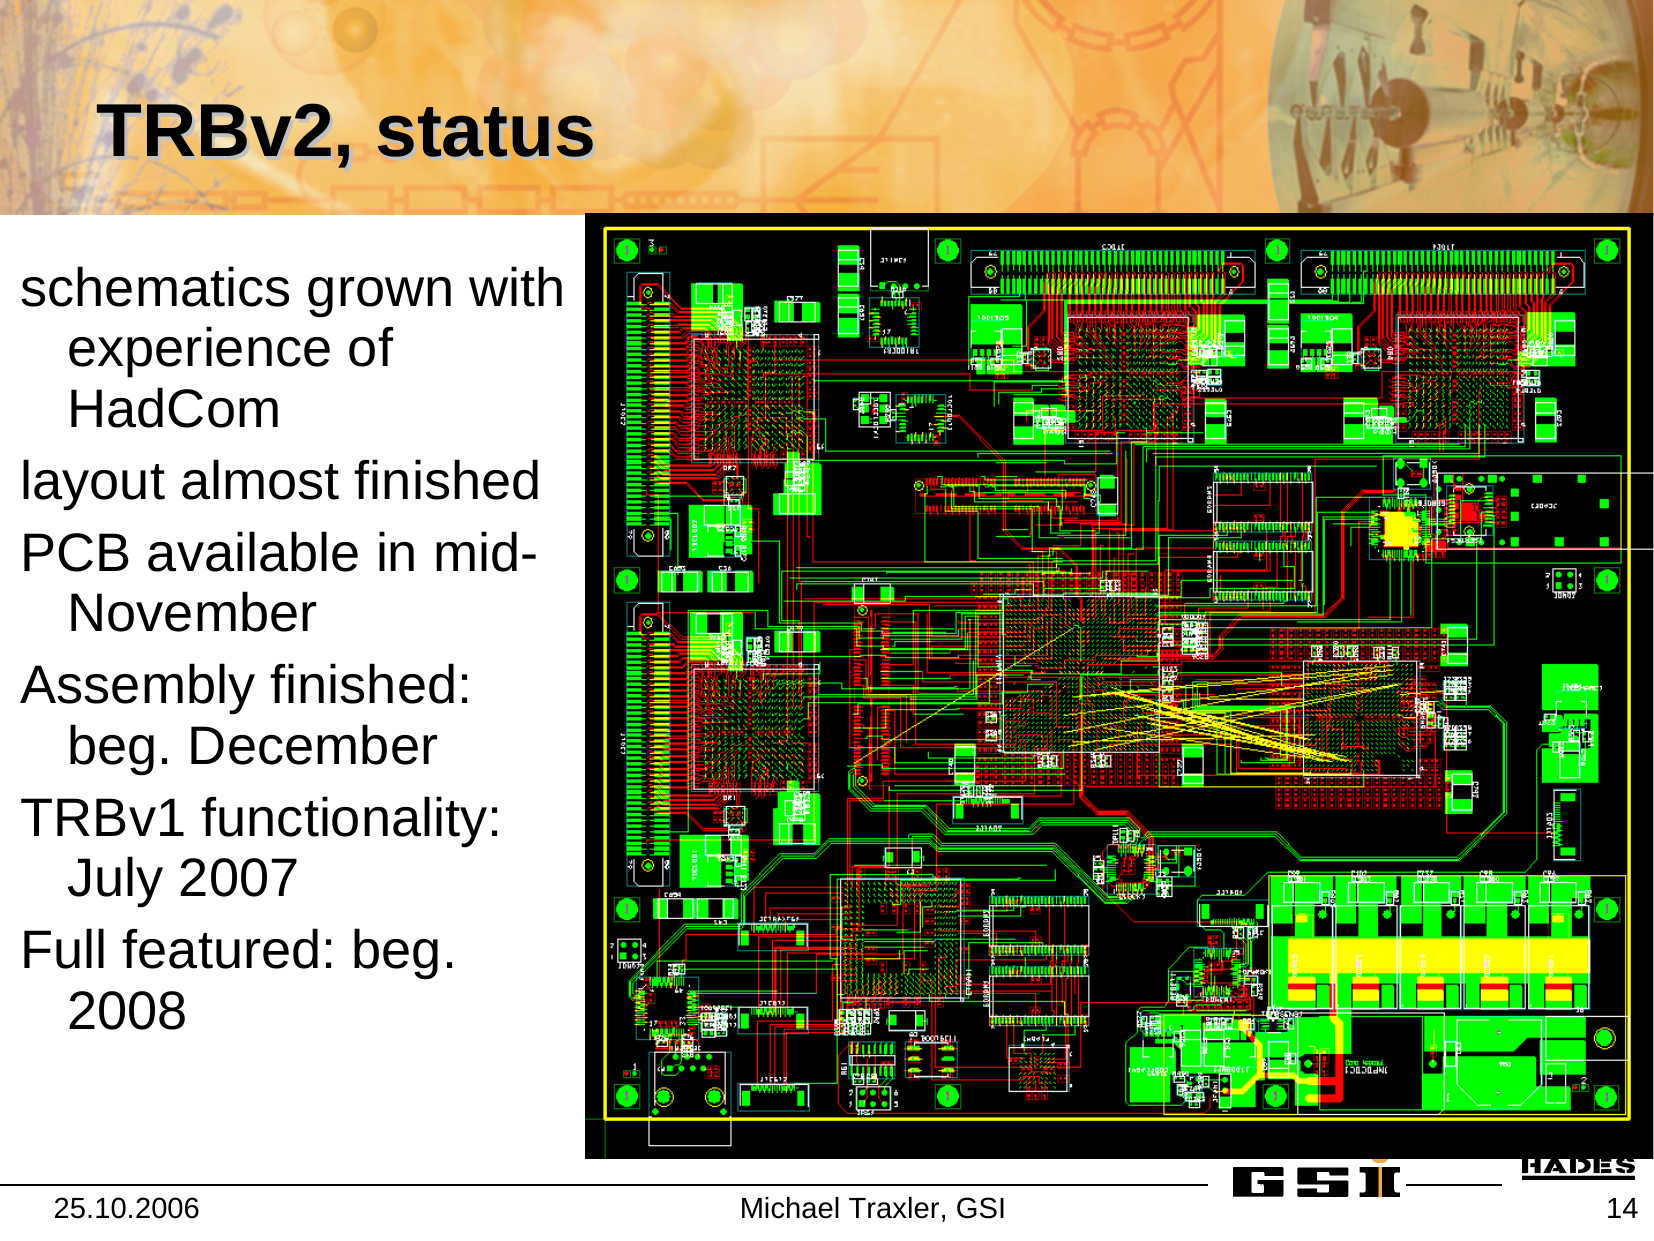

# TRBv2, status
schematics grown with experience of HadCom
layout almost finished
PCB available in mid-November
Assembly finished: beg. December
TRBv1 functionality: July 2007
Full featured: beg. 2008
25.10.2006
Michael Traxler, GSI
14